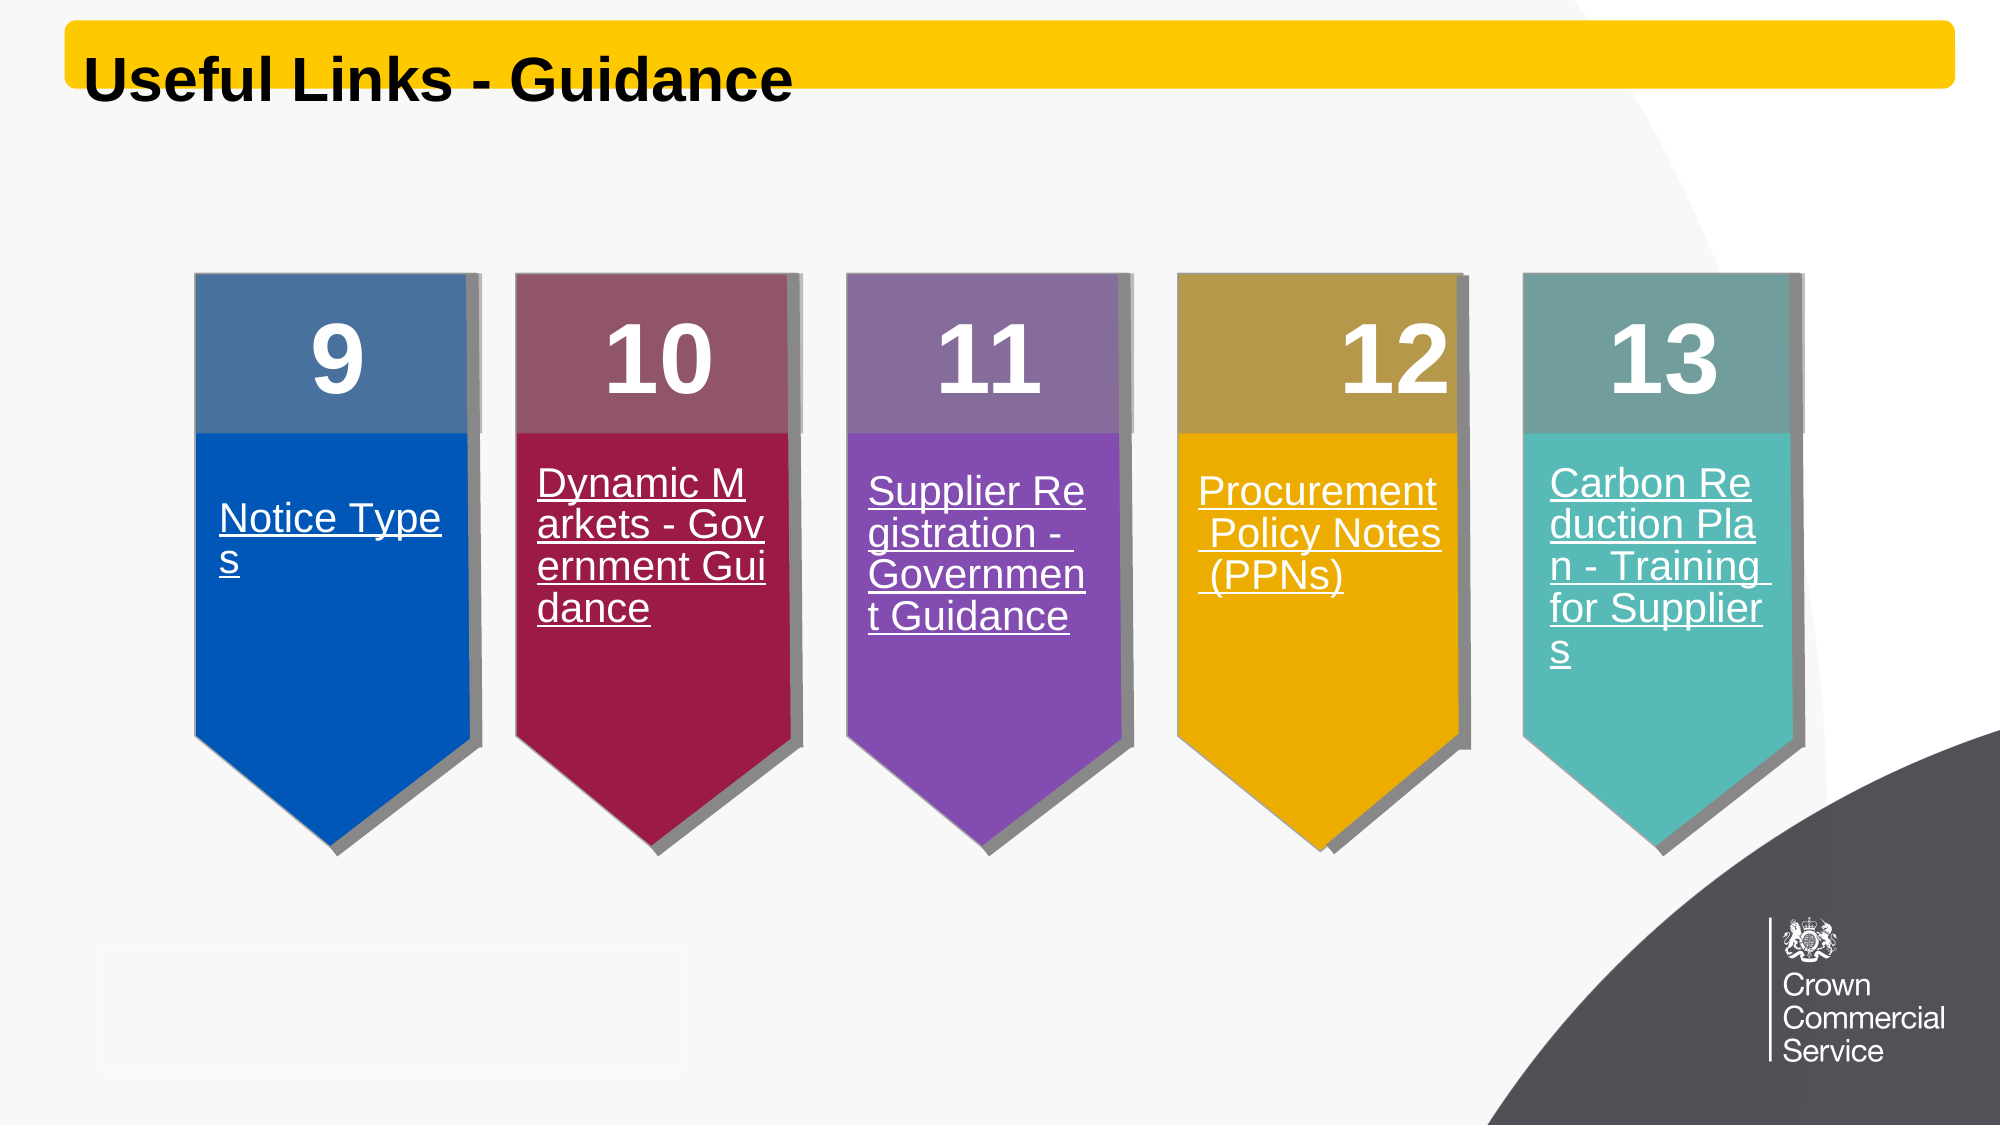

Useful Links - Guidance
9
10
11
12
13
Notice Types
Dynamic Markets - Government Guidance
Carbon Reduction Plan - Training for Suppliers
Supplier Registration - Government Guidance
Procurement Policy Notes (PPNs)